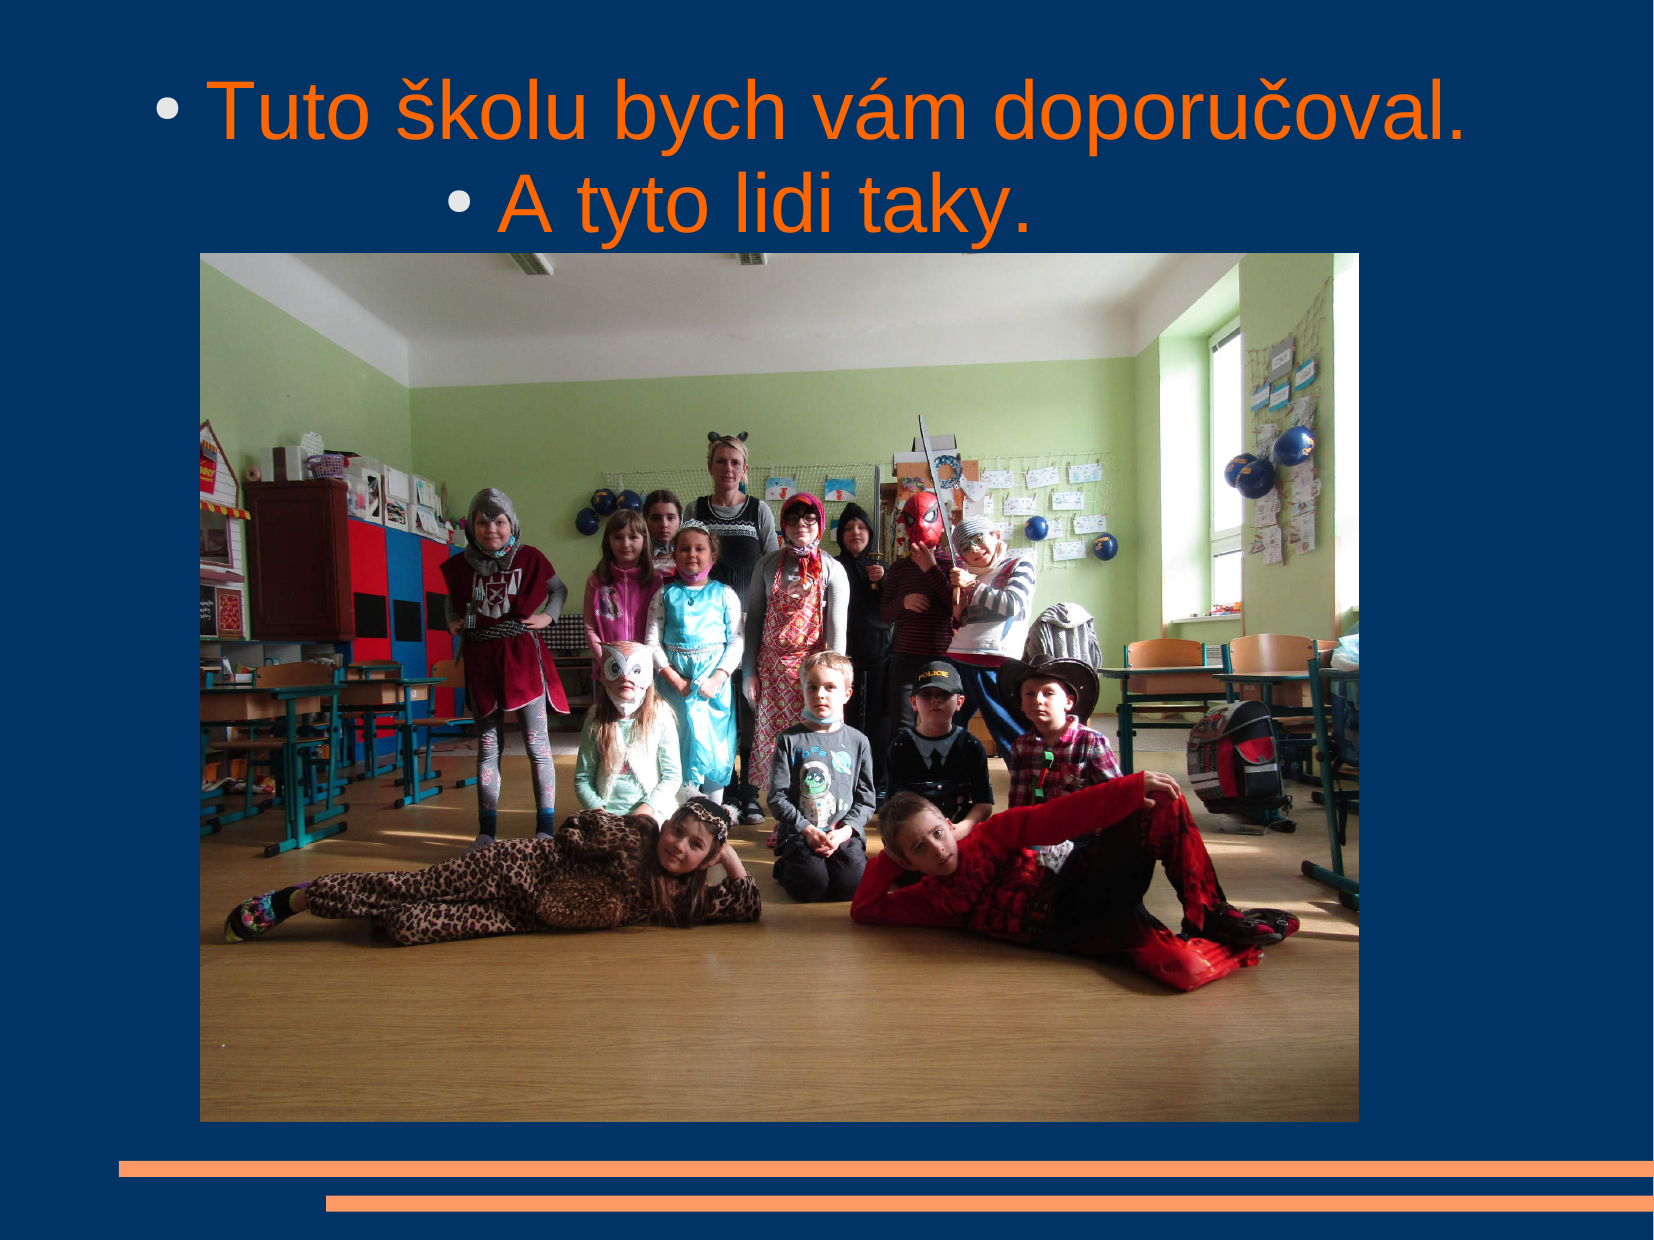

#
Tuto školu bych vám doporučoval.
A tyto lidi taky.